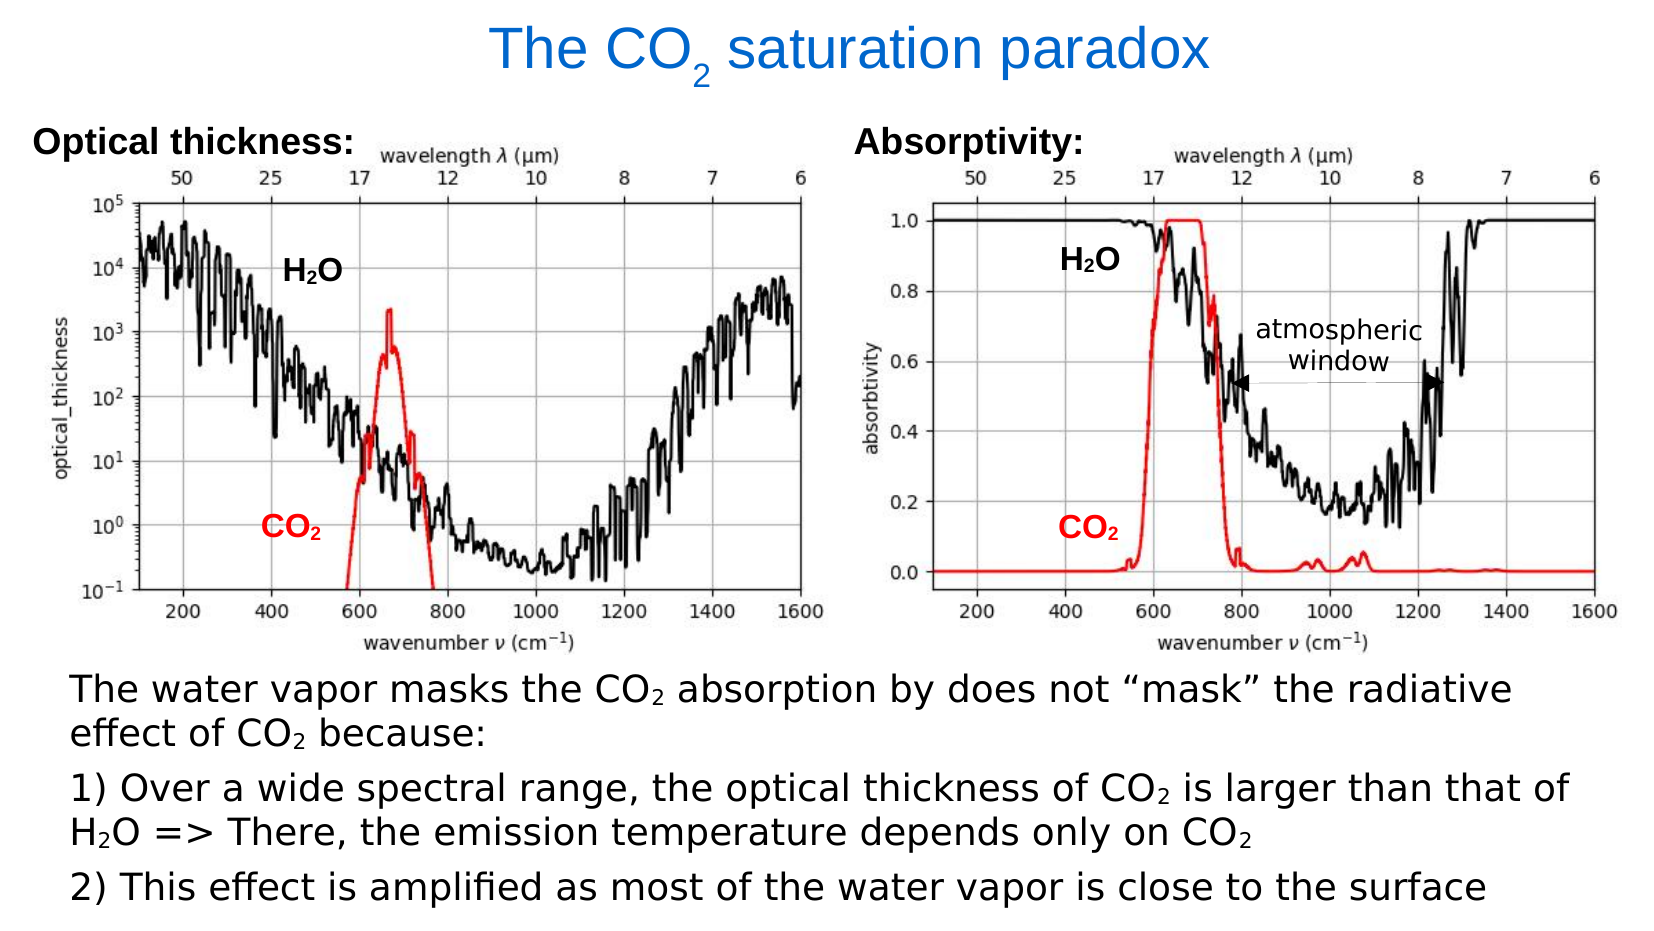

The CO2 saturation paradox
Optical thickness:
Absorptivity:
H2O
H2O
atmospheric window
CO2
CO2
The water vapor masks the CO2 absorption by does not “mask” the radiative effect of CO2 because:
 Over a wide spectral range, the optical thickness of CO2 is larger than that of H2O => There, the emission temperature depends only on CO2
 This effect is amplified as most of the water vapor is close to the surface
The water vapor largely masks the CO2 absorption
=> but why does-it not mask the CO2 greenhouse effect?